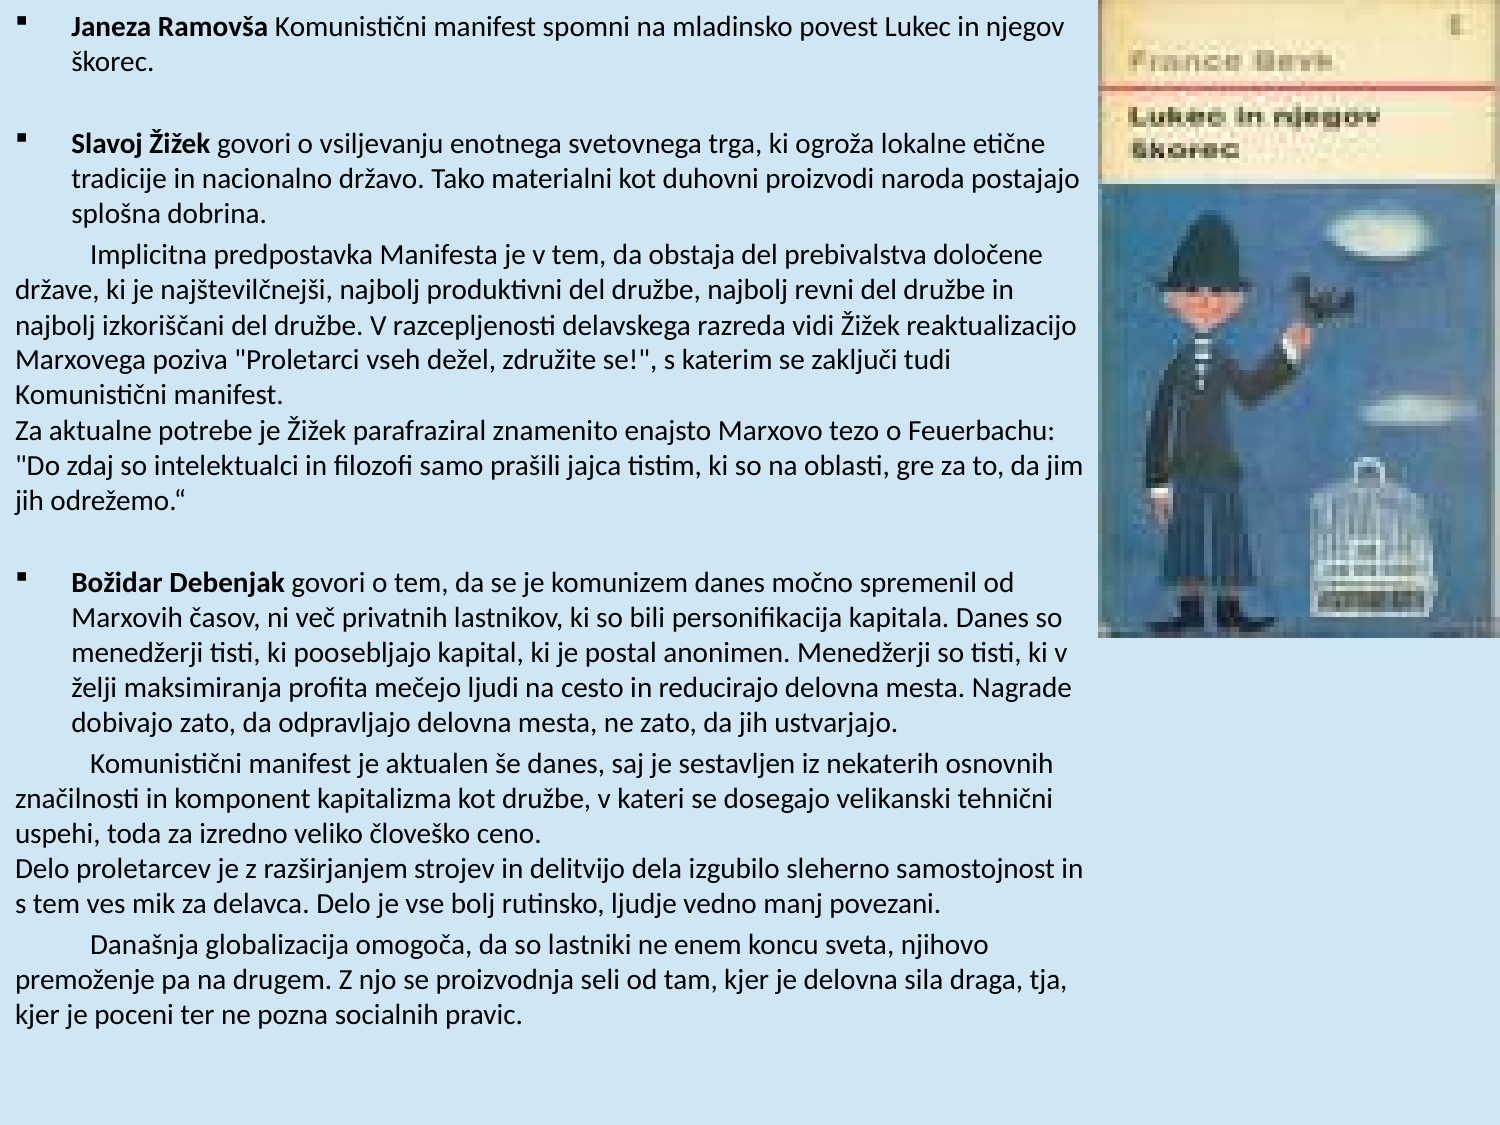

# Janeza Ramovša Komunistični manifest spomni na mladinsko povest Lukec in njegov škorec.
Slavoj Žižek govori o vsiljevanju enotnega svetovnega trga, ki ogroža lokalne etične tradicije in nacionalno državo. Tako materialni kot duhovni proizvodi naroda postajajo splošna dobrina.
	Implicitna predpostavka Manifesta je v tem, da obstaja del prebivalstva določene države, ki je najštevilčnejši, najbolj produktivni del družbe, najbolj revni del družbe in najbolj izkoriščani del družbe. V razcepljenosti delavskega razreda vidi Žižek reaktualizacijo Marxovega poziva "Proletarci vseh dežel, združite se!", s katerim se zaključi tudi Komunistični manifest.
Za aktualne potrebe je Žižek parafraziral znamenito enajsto Marxovo tezo o Feuerbachu: "Do zdaj so intelektualci in filozofi samo prašili jajca tistim, ki so na oblasti, gre za to, da jim jih odrežemo.“
Božidar Debenjak govori o tem, da se je komunizem danes močno spremenil od Marxovih časov, ni več privatnih lastnikov, ki so bili personifikacija kapitala. Danes so menedžerji tisti, ki poosebljajo kapital, ki je postal anonimen. Menedžerji so tisti, ki v želji maksimiranja profita mečejo ljudi na cesto in reducirajo delovna mesta. Nagrade dobivajo zato, da odpravljajo delovna mesta, ne zato, da jih ustvarjajo.
	Komunistični manifest je aktualen še danes, saj je sestavljen iz nekaterih osnovnih značilnosti in komponent kapitalizma kot družbe, v kateri se dosegajo velikanski tehnični uspehi, toda za izredno veliko človeško ceno.
Delo proletarcev je z razširjanjem strojev in delitvijo dela izgubilo sleherno samostojnost in s tem ves mik za delavca. Delo je vse bolj rutinsko, ljudje vedno manj povezani.
	Današnja globalizacija omogoča, da so lastniki ne enem koncu sveta, njihovo premoženje pa na drugem. Z njo se proizvodnja seli od tam, kjer je delovna sila draga, tja, kjer je poceni ter ne pozna socialnih pravic.